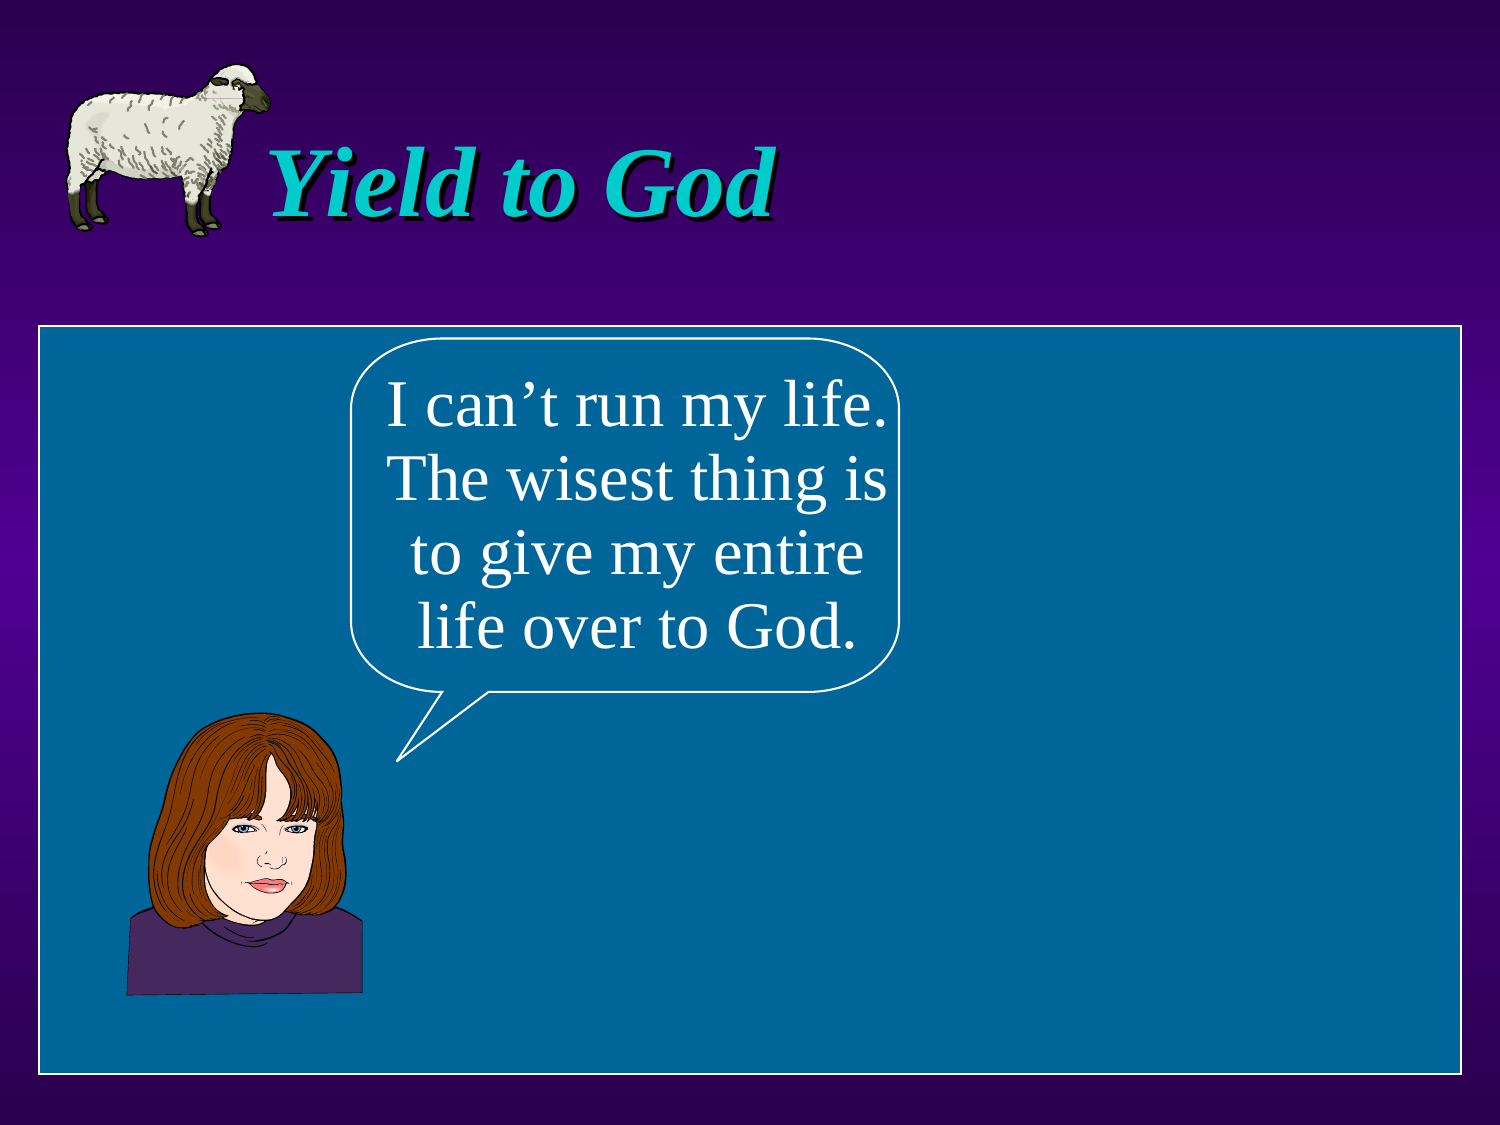

# Yield to God
I can’t run my life.
The wisest thing is
to give my entire
life over to God.